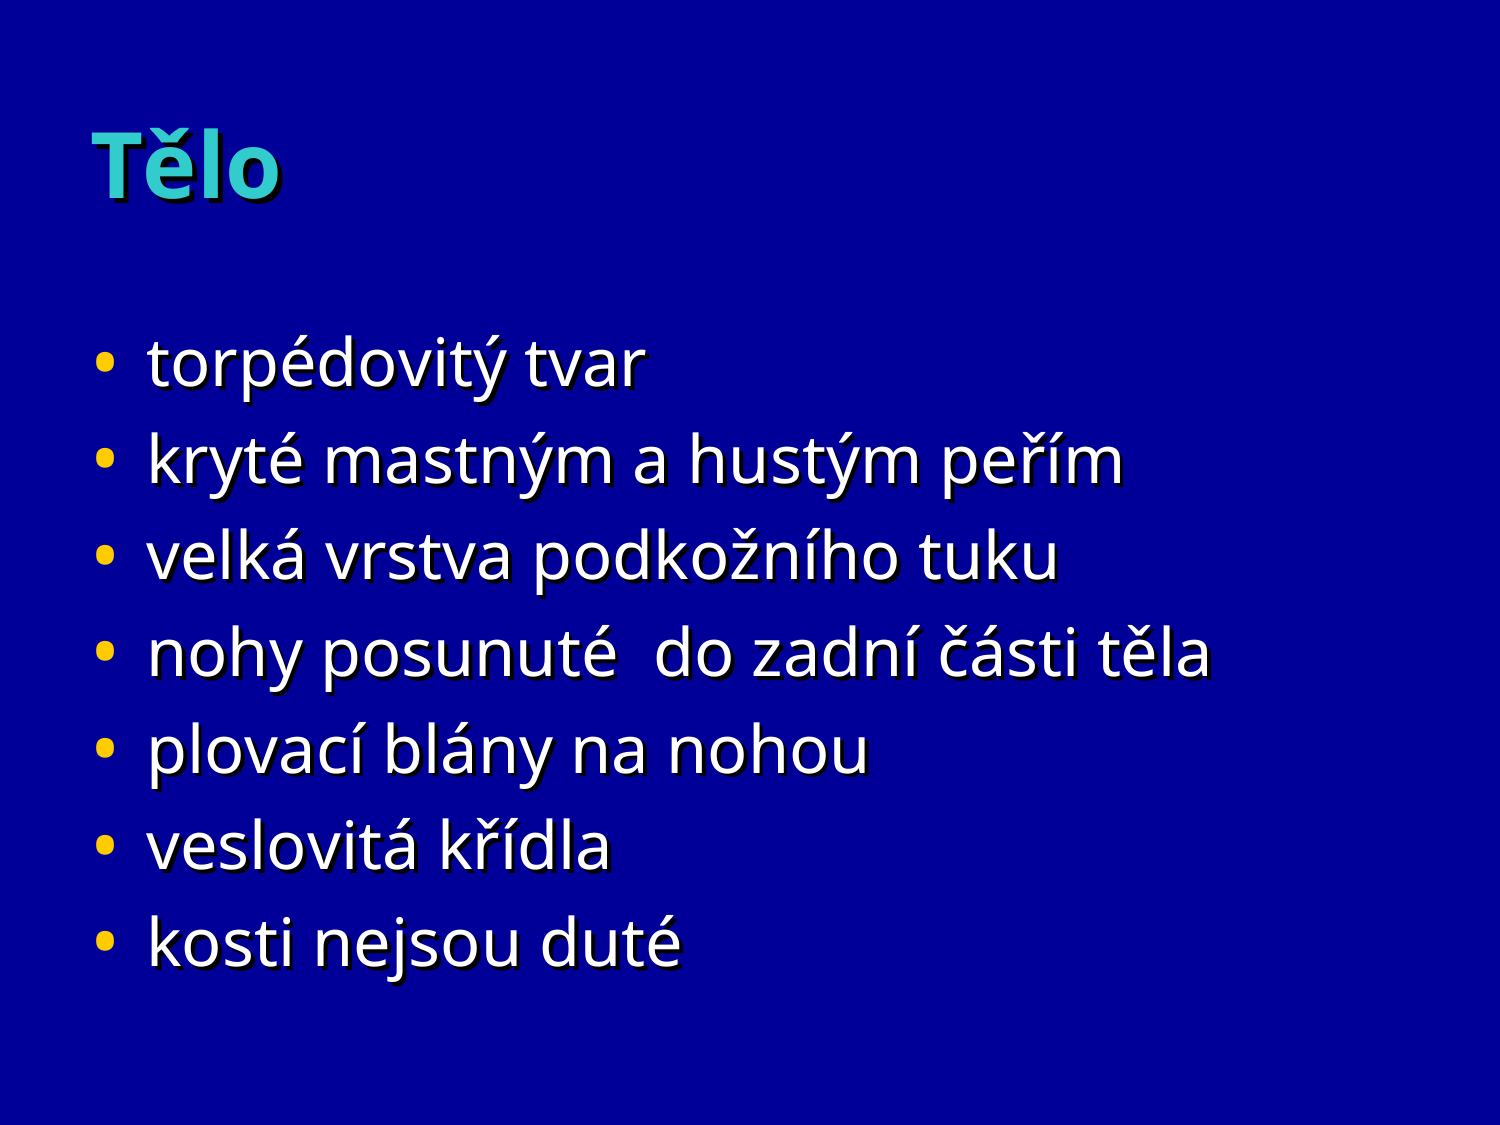

# Tělo
torpédovitý tvar
kryté mastným a hustým peřím
velká vrstva podkožního tuku
nohy posunuté do zadní části těla
plovací blány na nohou
veslovitá křídla
kosti nejsou duté